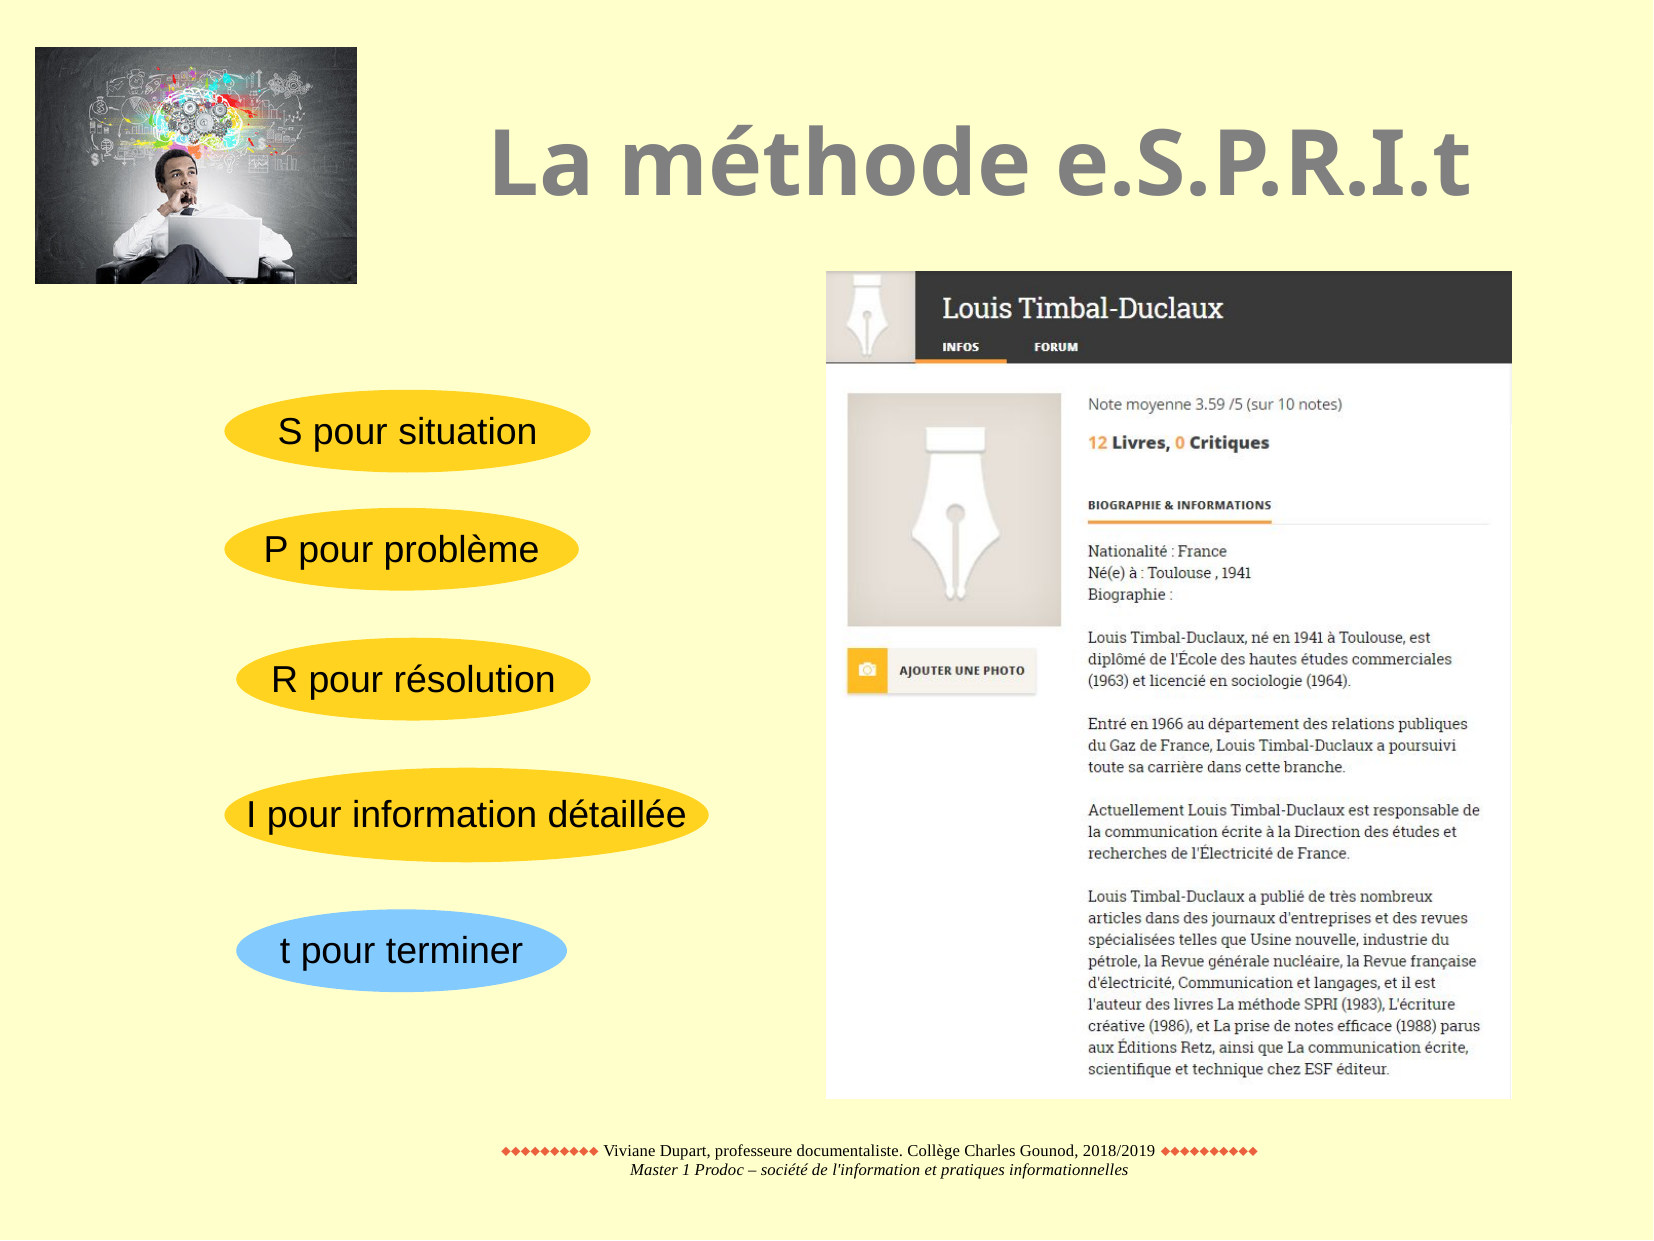

La méthode e.S.P.R.I.t
S pour situation
P pour problème
R pour résolution
I pour information détaillée
t pour terminer
#  Viviane Dupart, professeure documentaliste. Collège Charles Gounod, 2018/2019 
Master 1 Prodoc – société de l'information et pratiques informationnelles